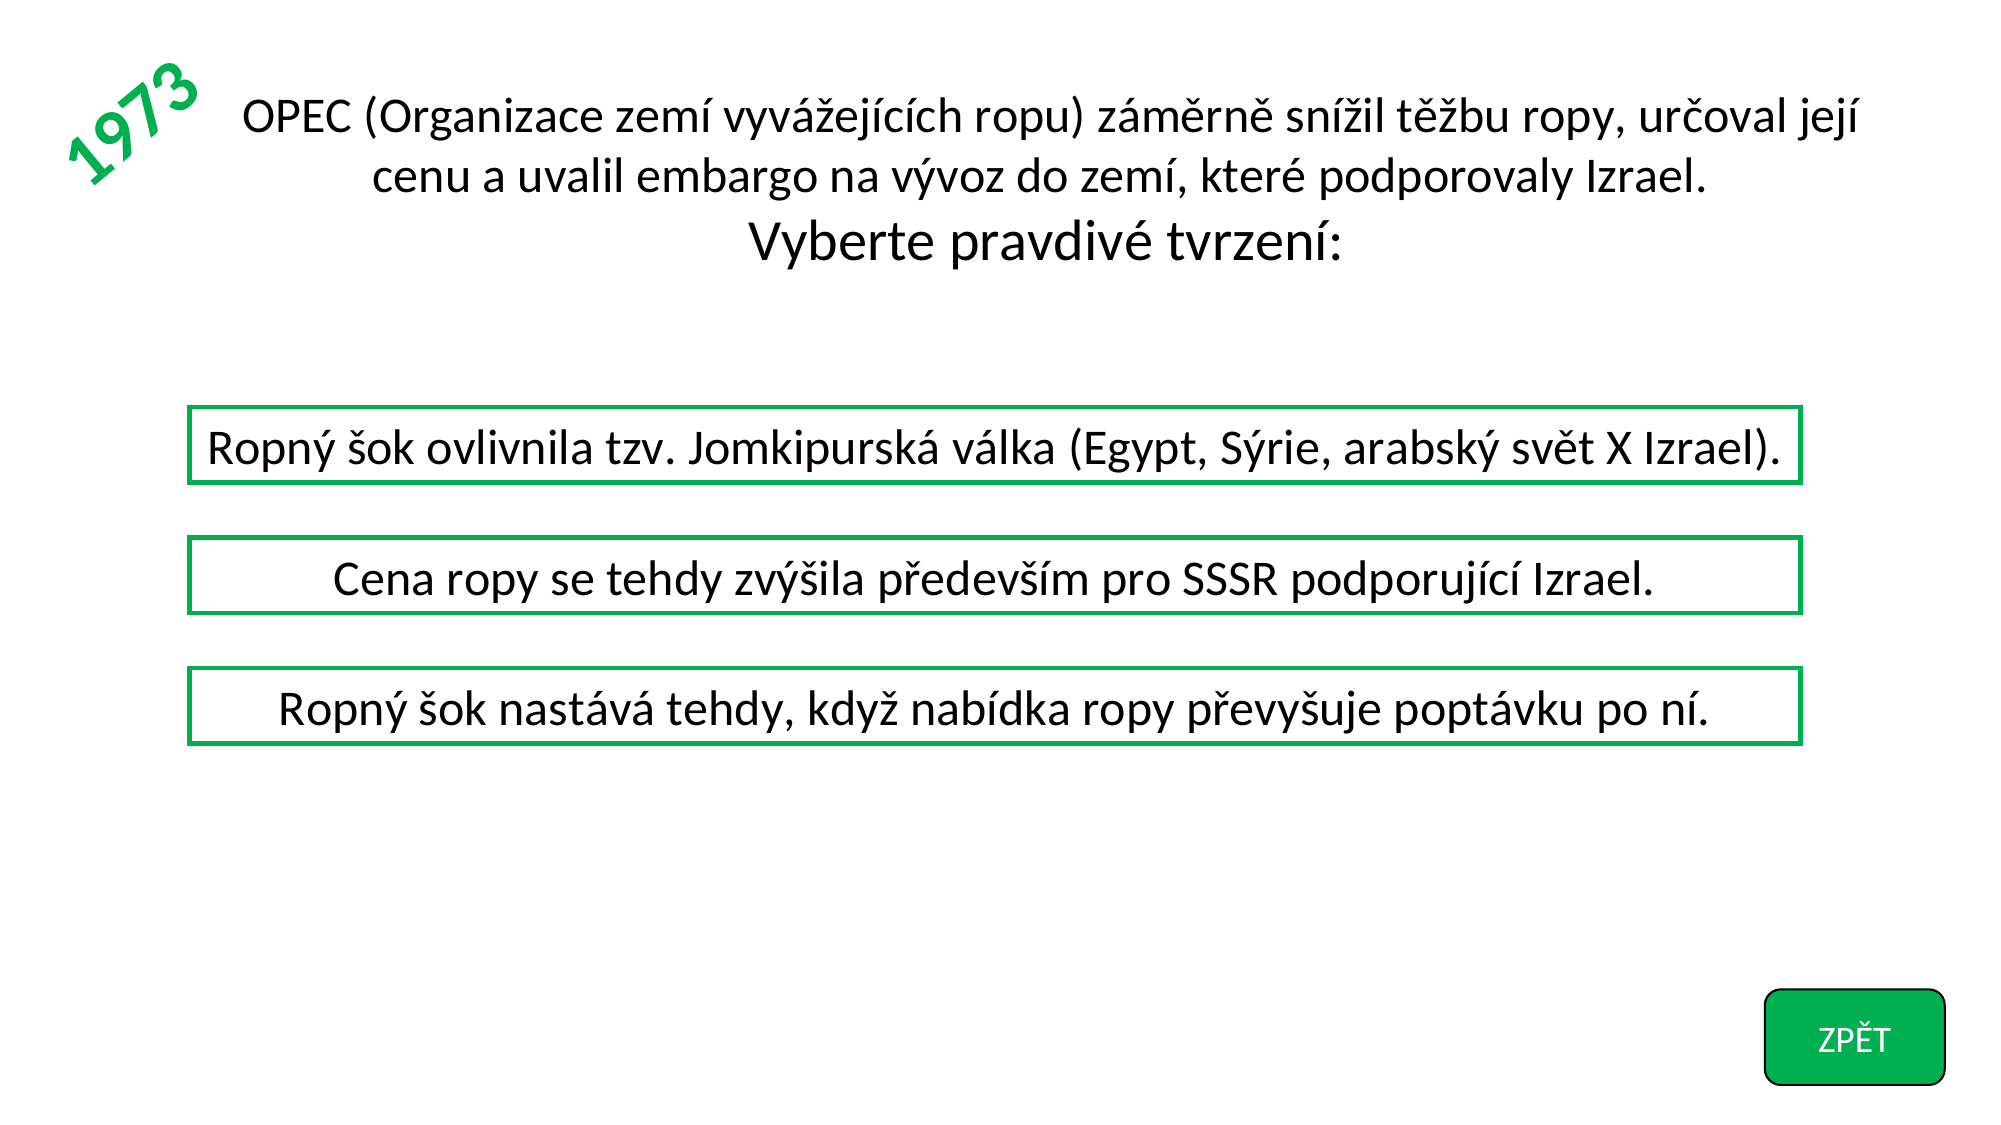

1973
 OPEC (Organizace zemí vyvážejících ropu) záměrně snížil těžbu ropy, určoval její cenu a uvalil embargo na vývoz do zemí, které podporovaly Izrael.
Vyberte pravdivé tvrzení:
Ropný šok ovlivnila tzv. Jomkipurská válka (Egypt, Sýrie, arabský svět X Izrael).
Cena ropy se tehdy zvýšila především pro SSSR podporující Izrael.
Ropný šok nastává tehdy, když nabídka ropy převyšuje poptávku po ní.
ZPĚT